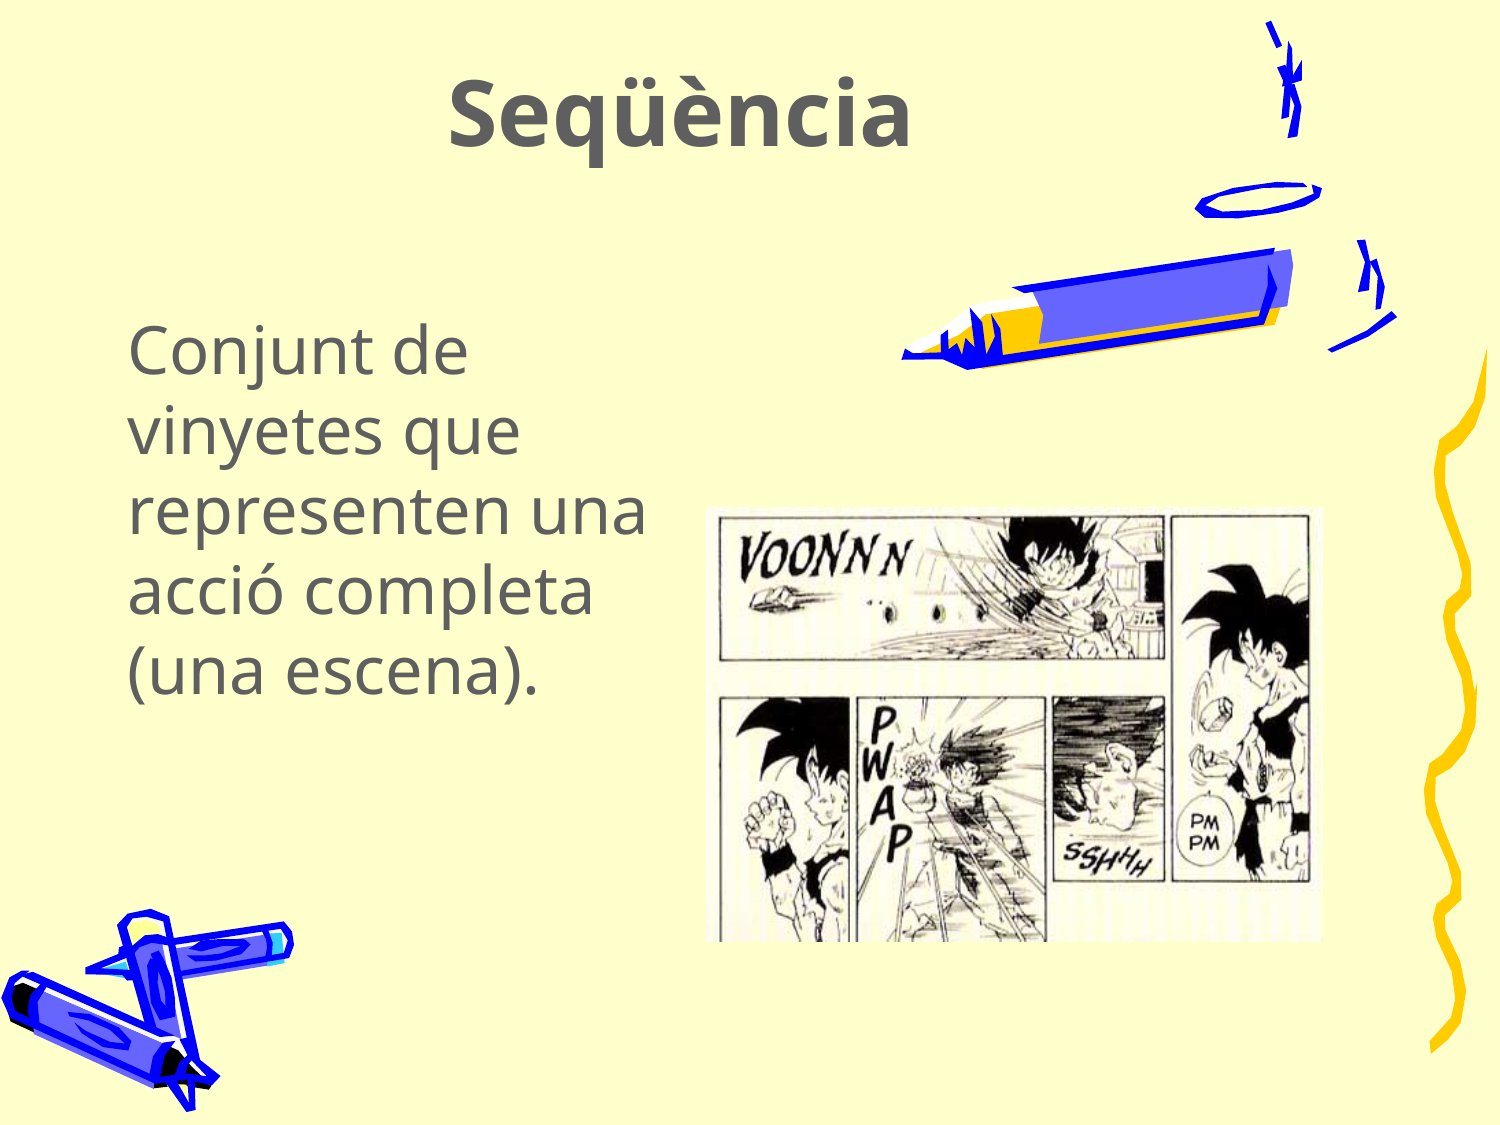

# Seqüència
Conjunt de vinyetes que representen una acció completa (una escena).